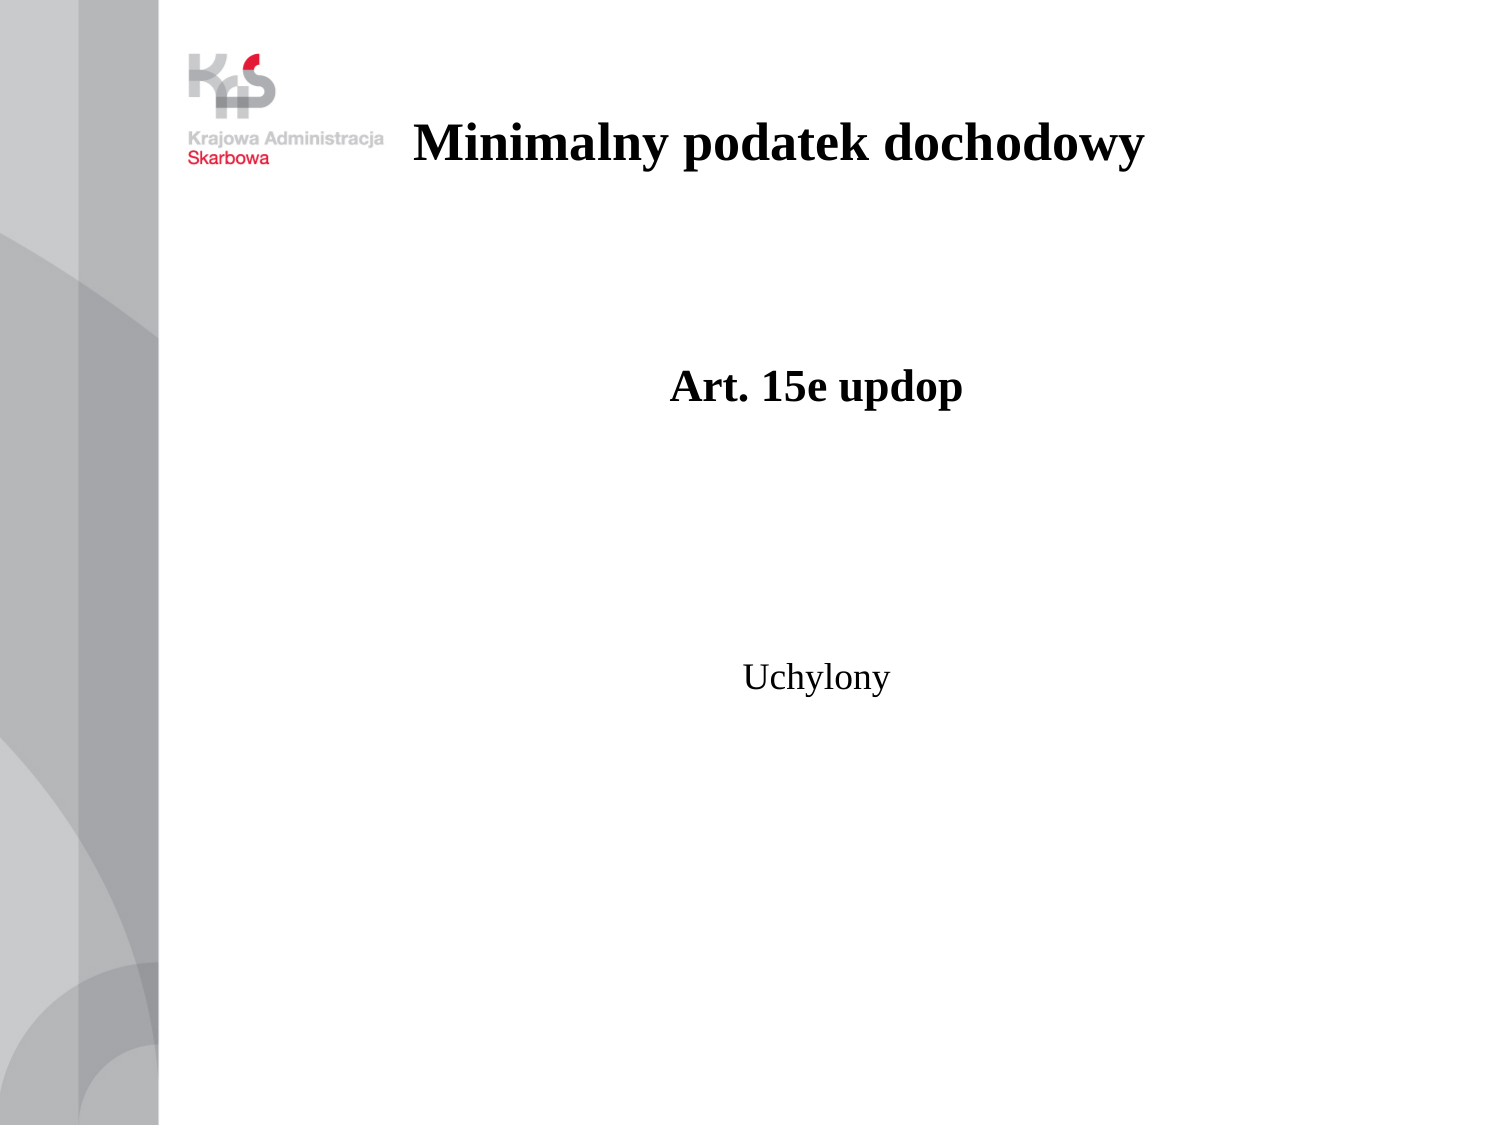

# Minimalny podatek dochodowy
Art. 15e updop
Uchylony